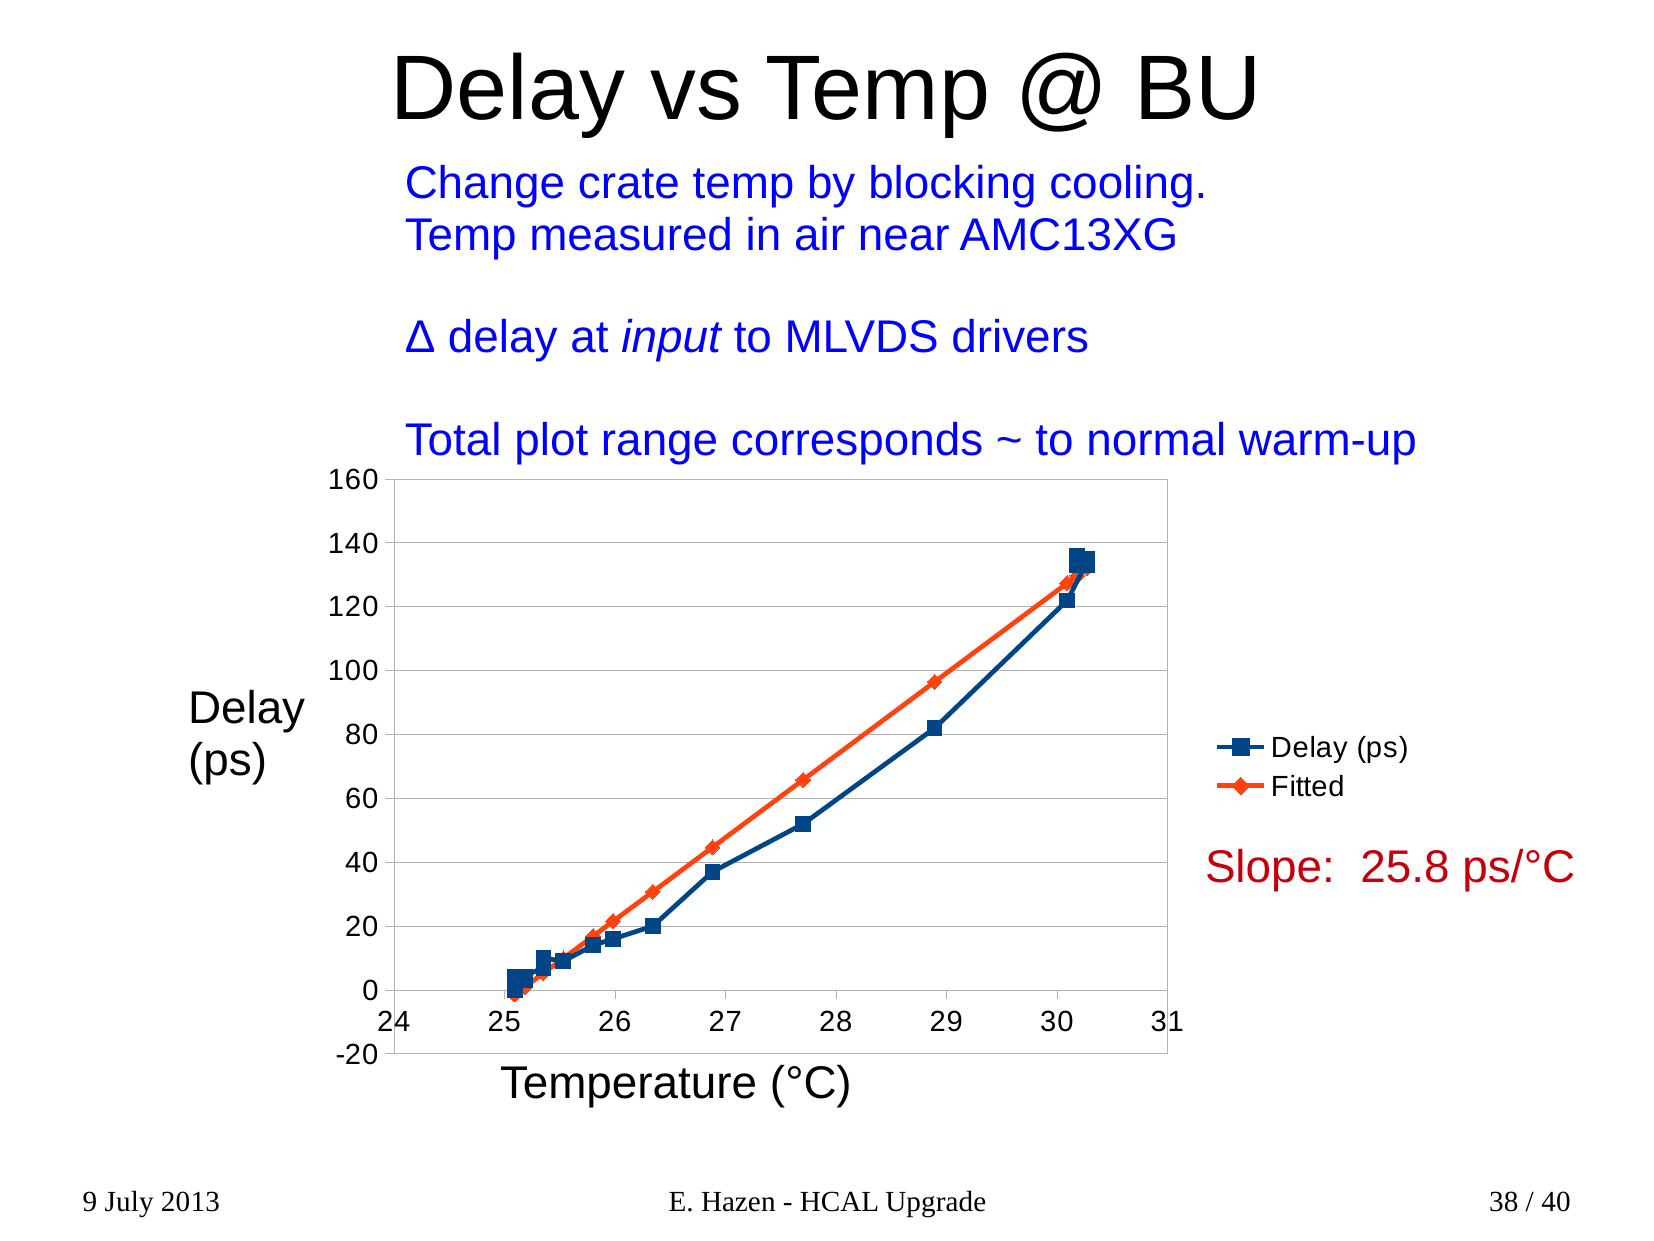

# Delay vs Temp @ BU
Change crate temp by blocking cooling.
Temp measured in air near AMC13XG
Δ delay at input to MLVDS drivers
Total plot range corresponds ~ to normal warm-up
### Chart
| Category | Delay (ps) | Fitted |
|---|---|---|Delay
(ps)
Slope: 25.8 ps/°C
Temperature (°C)
9 July 2013
E. Hazen - HCAL Upgrade
38